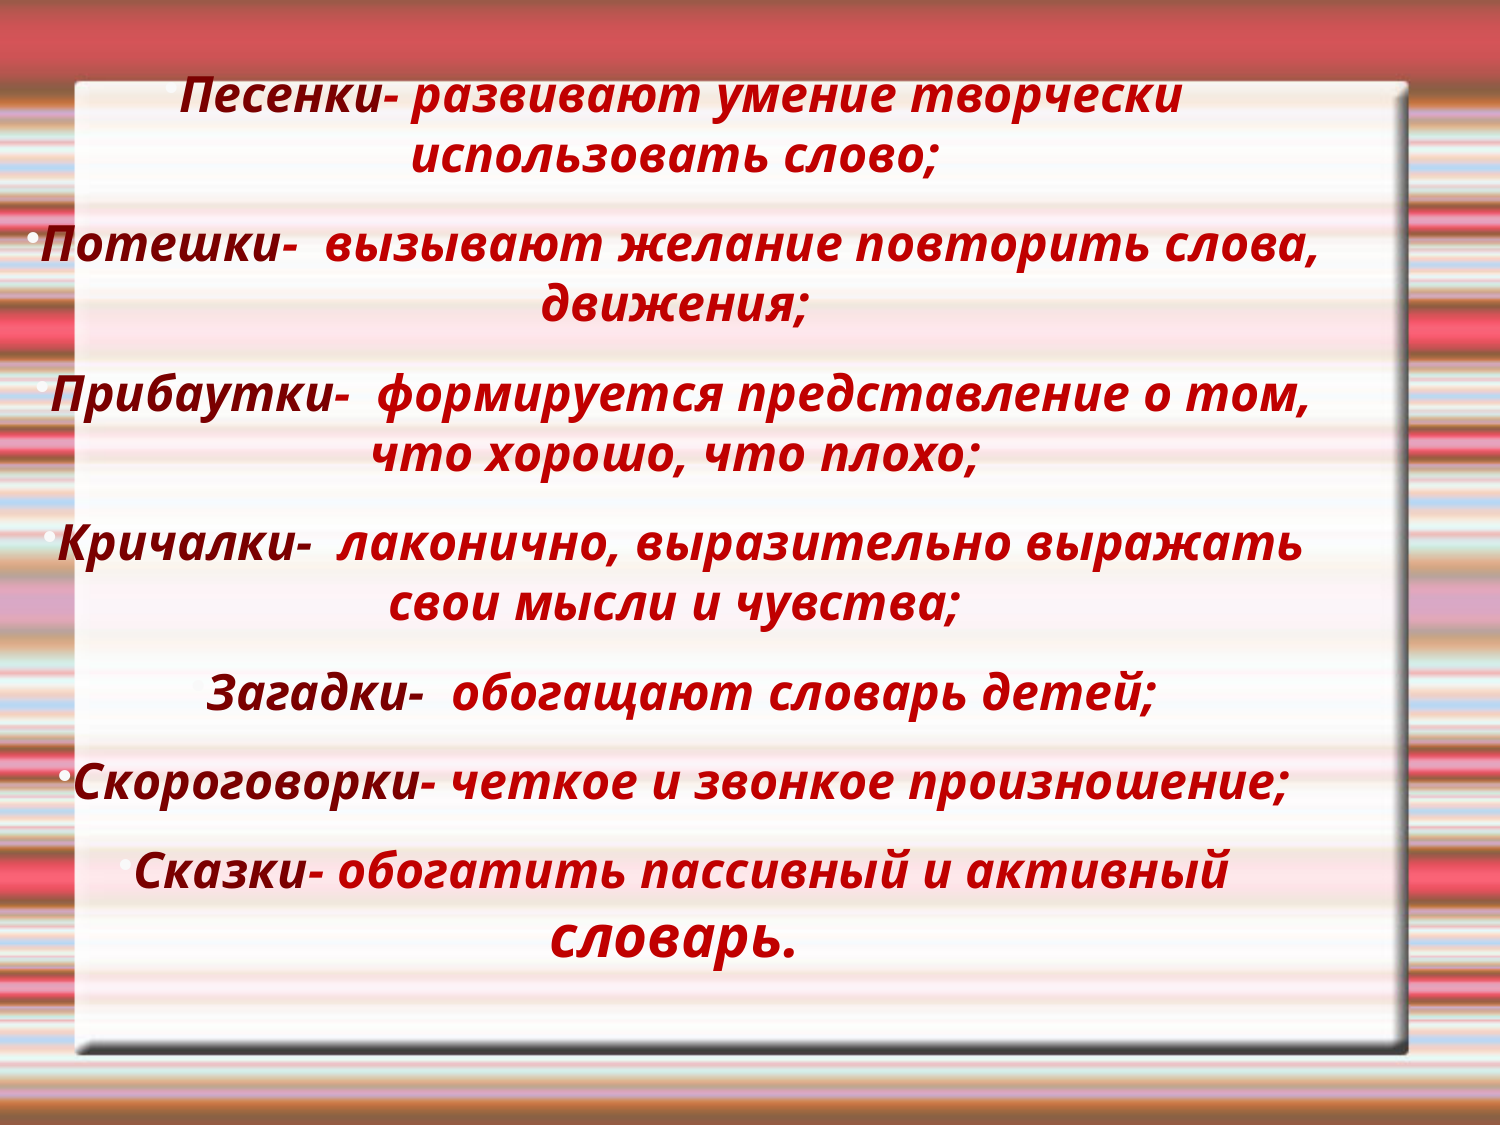

# Песенки- развивают умение творчески использовать слово;
Потешки- вызывают желание повторить слова, движения;
Прибаутки- формируется представление о том, что хорошо, что плохо;
Кричалки- лаконично, выразительно выражать свои мысли и чувства;
Загадки- обогащают словарь детей;
Скороговорки- четкое и звонкое произношение;
Сказки- обогатить пассивный и активный словарь.